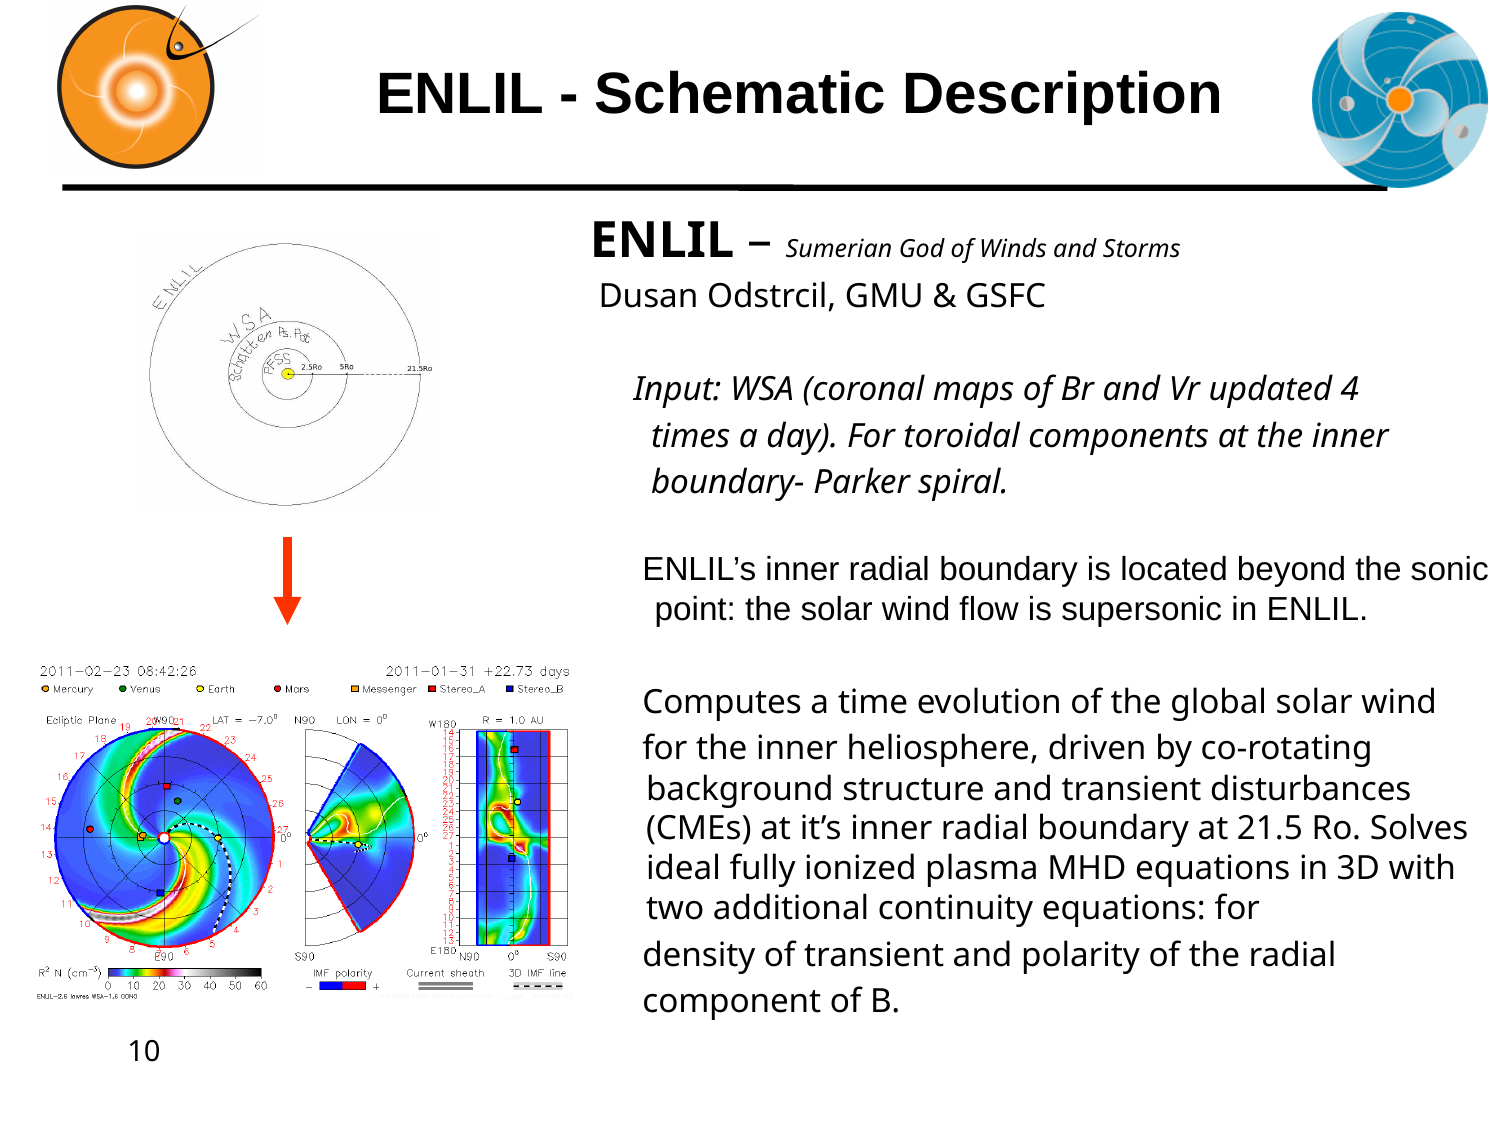

# ENLIL - Schematic Description
ENLIL – Sumerian God of Winds and Storms
 Dusan Odstrcil, GMU & GSFC
 Input: WSA (coronal maps of Br and Vr updated 4
 times a day). For toroidal components at the inner
 boundary- Parker spiral.
 ENLIL’s inner radial boundary is located beyond the sonic
 point: the solar wind flow is supersonic in ENLIL.
 Computes a time evolution of the global solar wind
 for the inner heliosphere, driven by co-rotating background structure and transient disturbances (CMEs) at it’s inner radial boundary at 21.5 Ro. Solves ideal fully ionized plasma MHD equations in 3D with two additional continuity equations: for
 density of transient and polarity of the radial
 component of B.